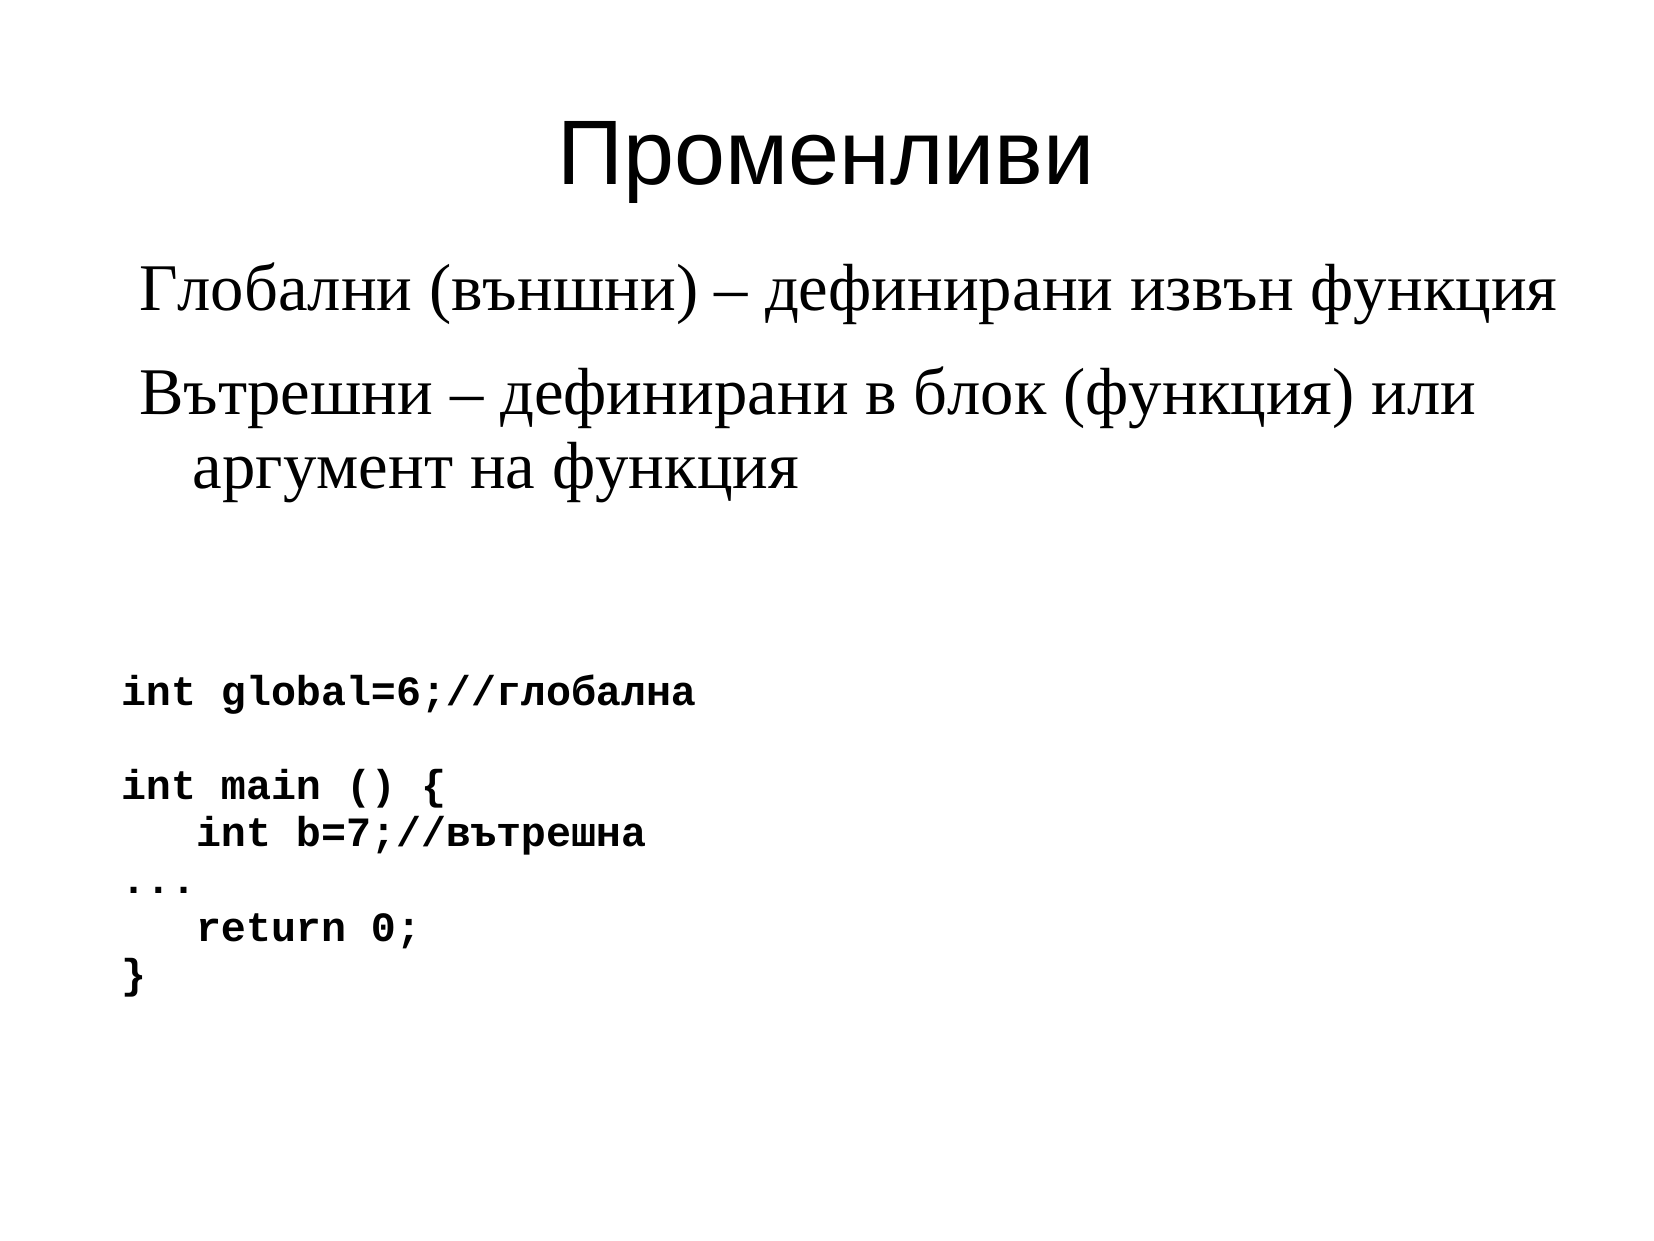

# Променливи
Глобални (външни) – дефинирани извън функция
Вътрешни – дефинирани в блок (функция) или аргумент на функция
int global=6;//глобална
int main () {
	int b=7;//вътрешна
...
	return 0;
}